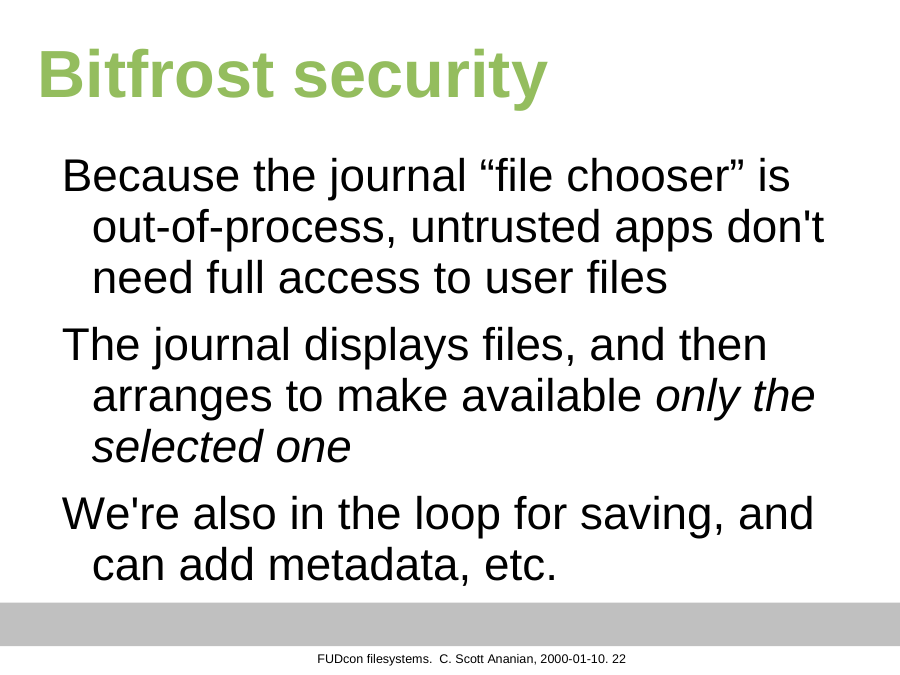

# Bitfrost security
Because the journal “file chooser” is out-of-process, untrusted apps don't need full access to user files
The journal displays files, and then arranges to make available only the selected one
We're also in the loop for saving, and can add metadata, etc.